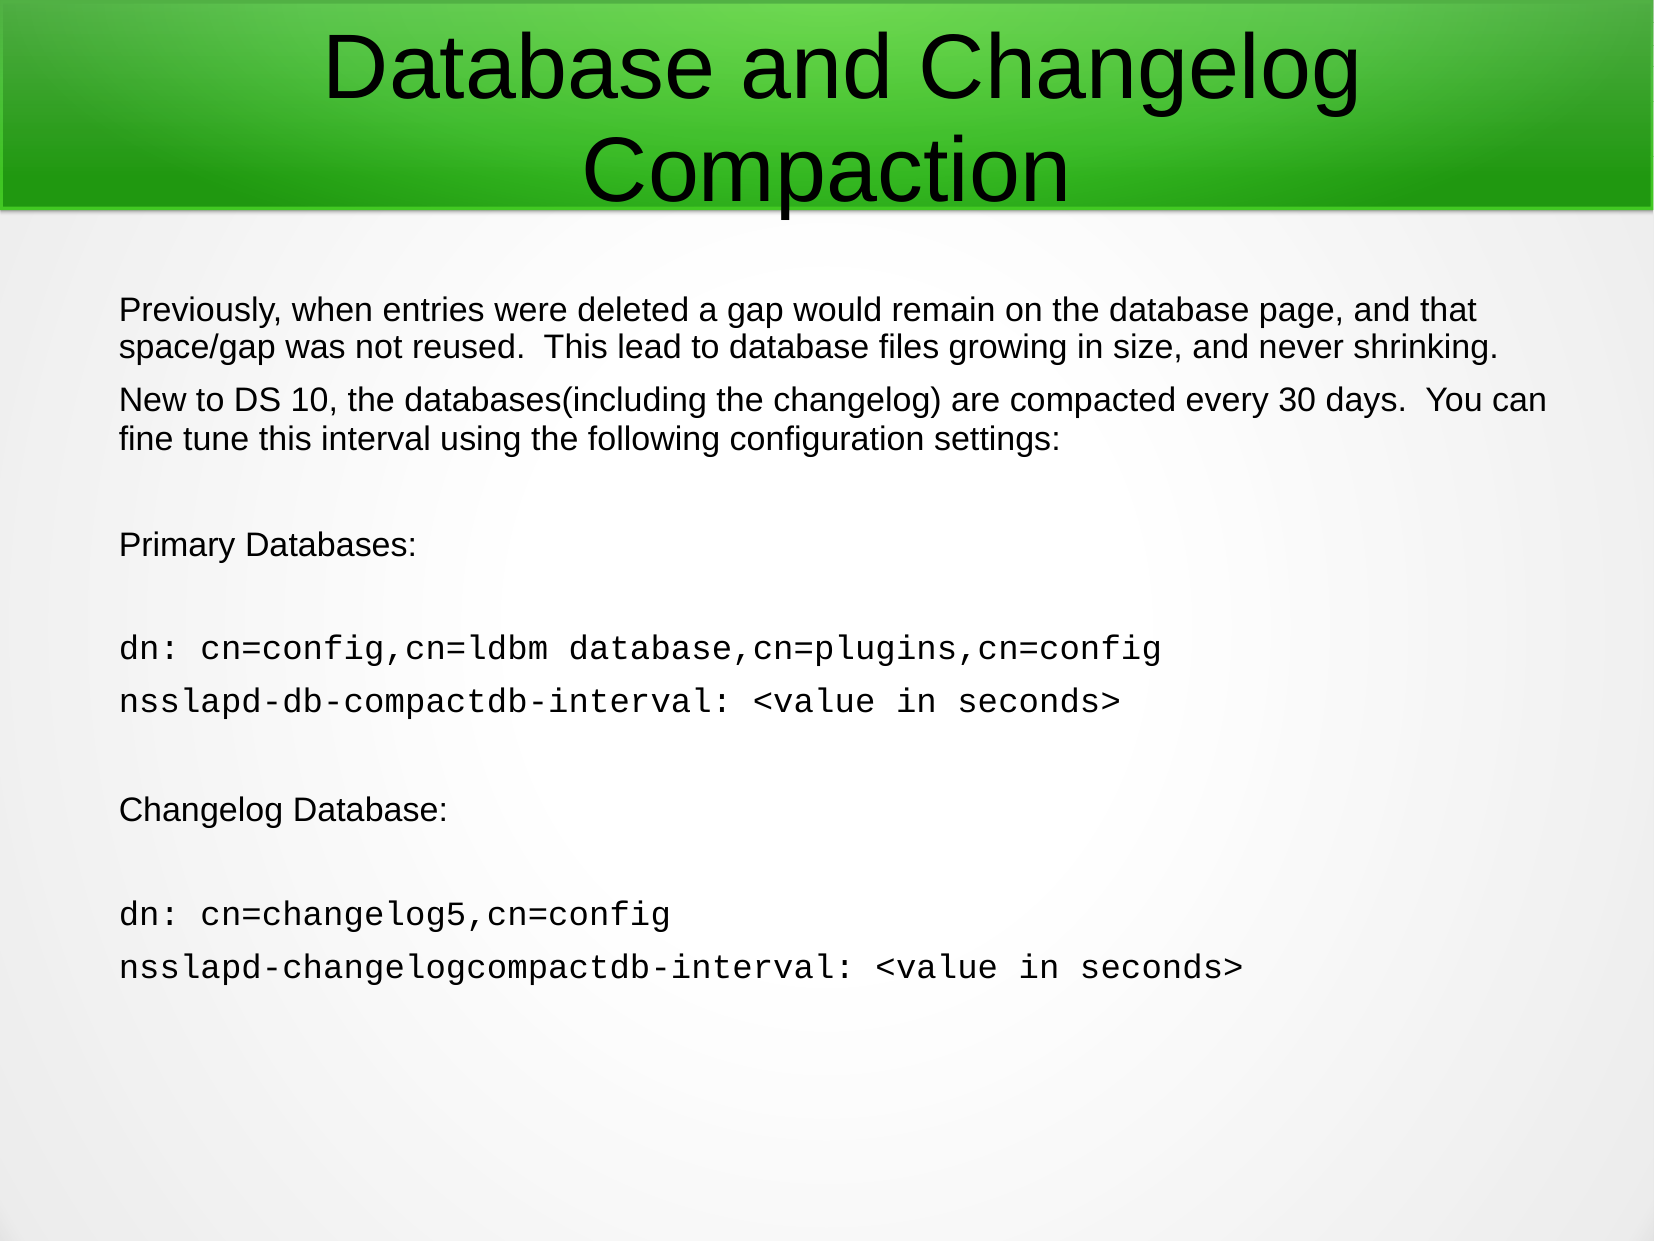

# Database and Changelog Compaction
Previously, when entries were deleted a gap would remain on the database page, and that space/gap was not reused. This lead to database files growing in size, and never shrinking.
New to DS 10, the databases(including the changelog) are compacted every 30 days. You can fine tune this interval using the following configuration settings:
Primary Databases:
dn: cn=config,cn=ldbm database,cn=plugins,cn=config
nsslapd-db-compactdb-interval: <value in seconds>
Changelog Database:
dn: cn=changelog5,cn=config
nsslapd-changelogcompactdb-interval: <value in seconds>